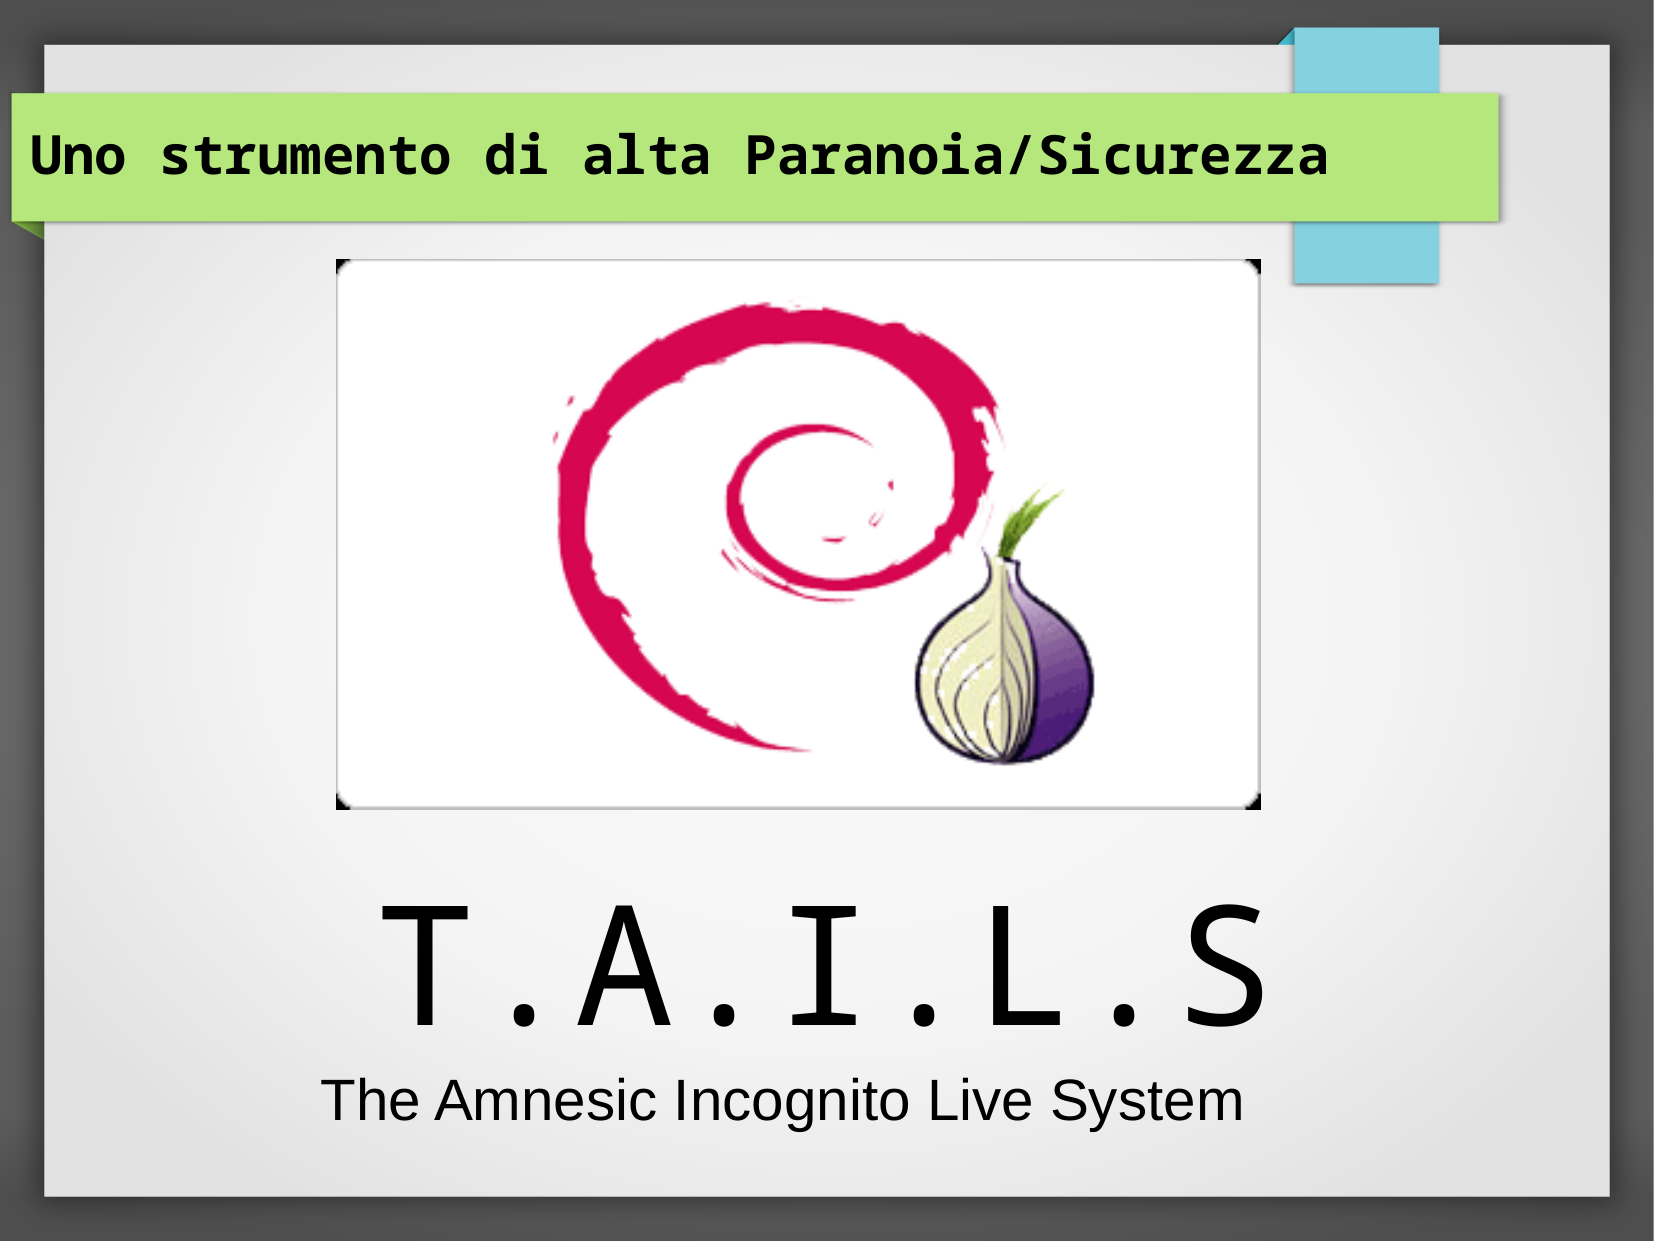

# Uno strumento di alta Paranoia/Sicurezza
T.A.I.L.S
The Amnesic Incognito Live System